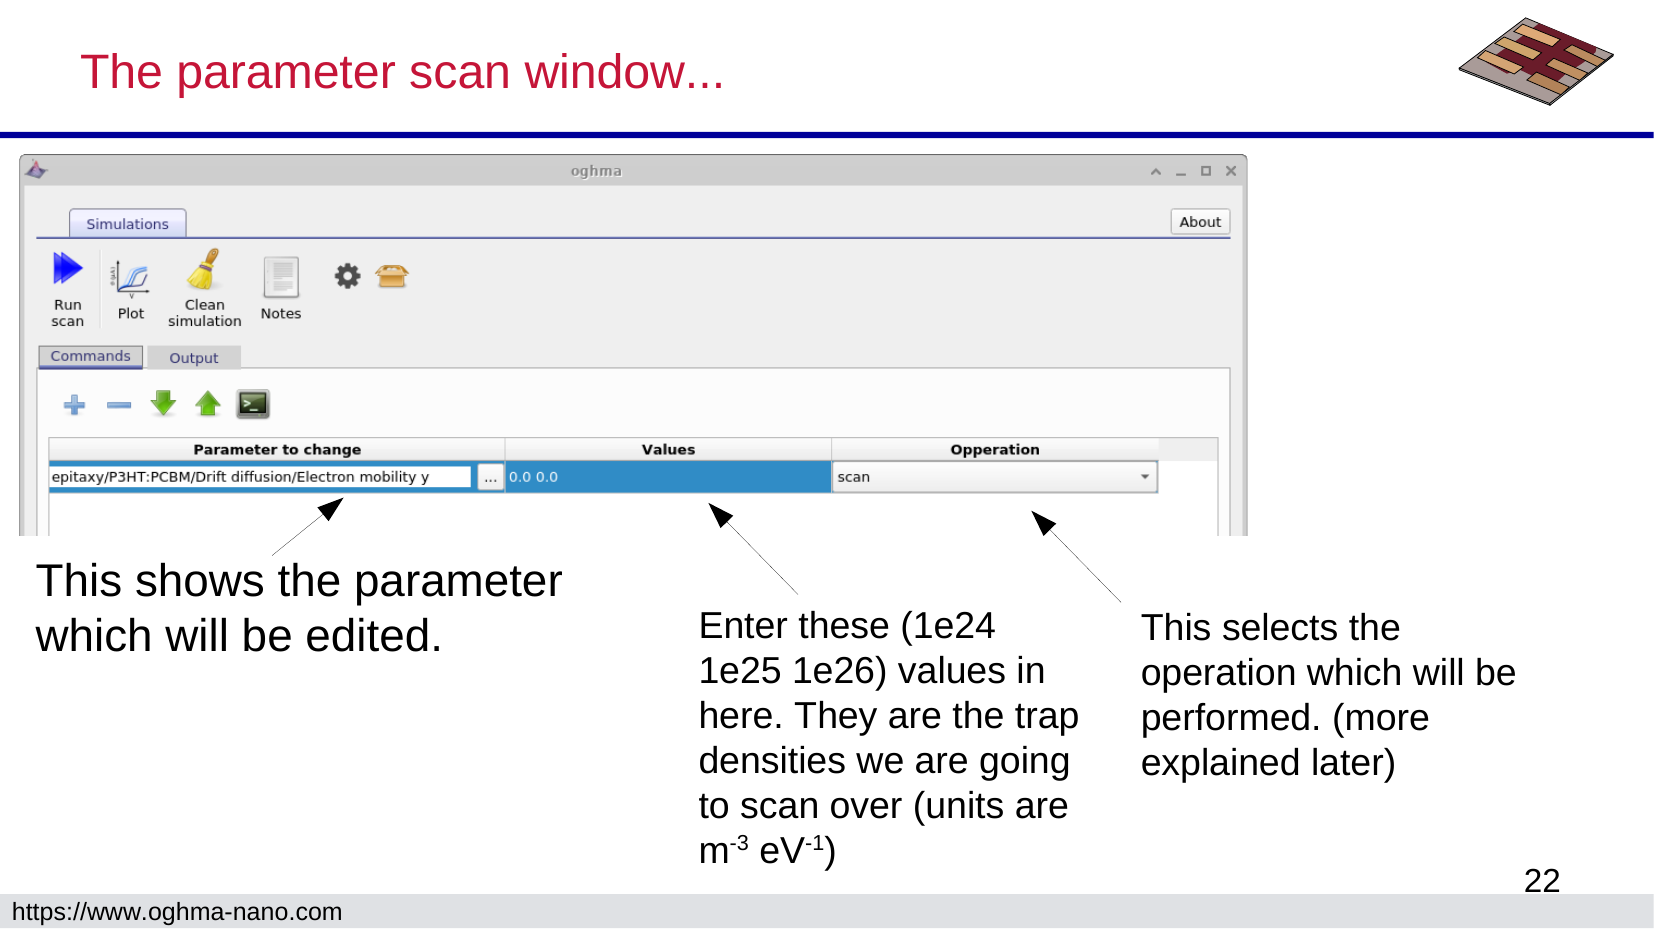

# The parameter scan window...
This shows the parameter which will be edited.
Enter these (1e24 1e25 1e26) values in here. They are the trap densities we are going to scan over (units are m-3 eV-1)
This selects the operation which will be performed. (more explained later)